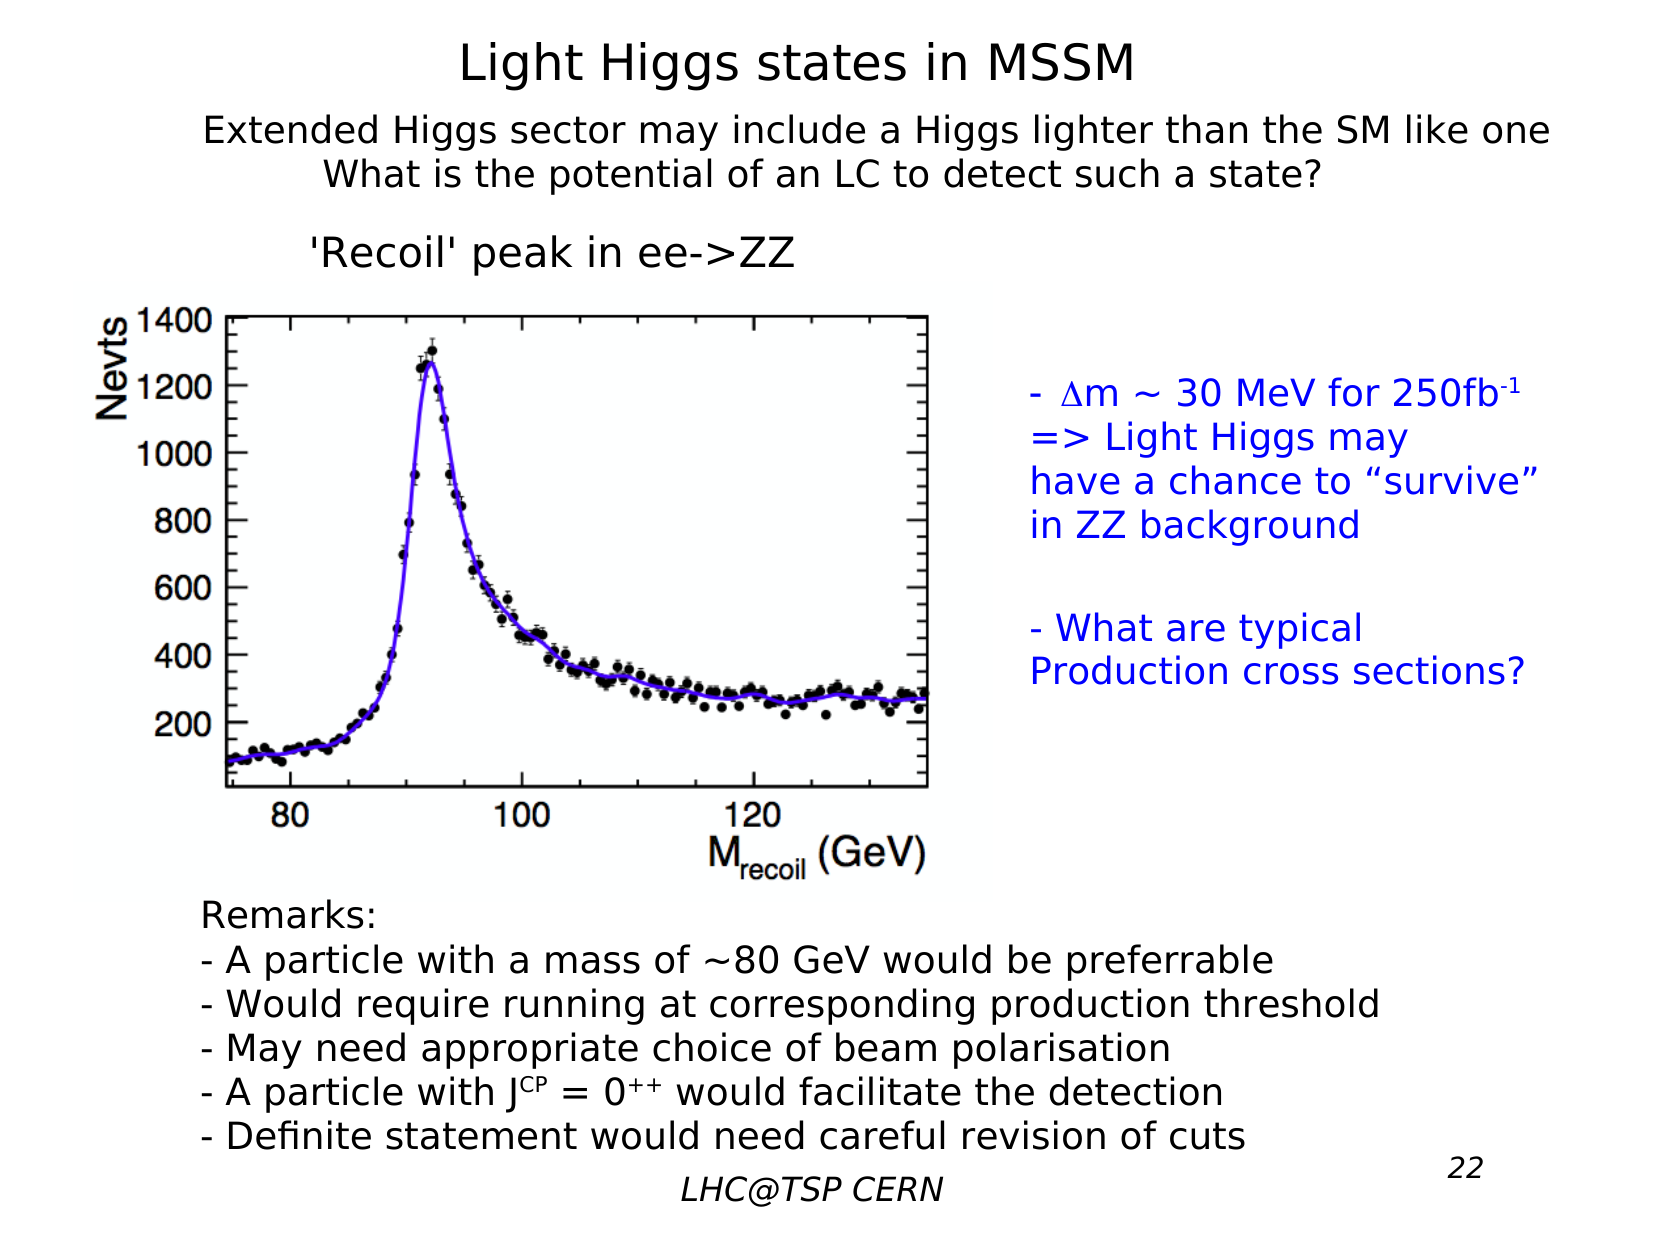

Light Higgs states in MSSM
Extended Higgs sector may include a Higgs lighter than the SM like one
 What is the potential of an LC to detect such a state?
'Recoil' peak in ee->ZZ
- Δm ~ 30 MeV for 250fb-1
=> Light Higgs may
have a chance to “survive”
in ZZ background
- What are typical
Production cross sections?
Remarks:
- A particle with a mass of ~80 GeV would be preferrable
- Would require running at corresponding production threshold
- May need appropriate choice of beam polarisation
- A particle with JCP = 0++ would facilitate the detection
- Definite statement would need careful revision of cuts
LHC@TSP CERN